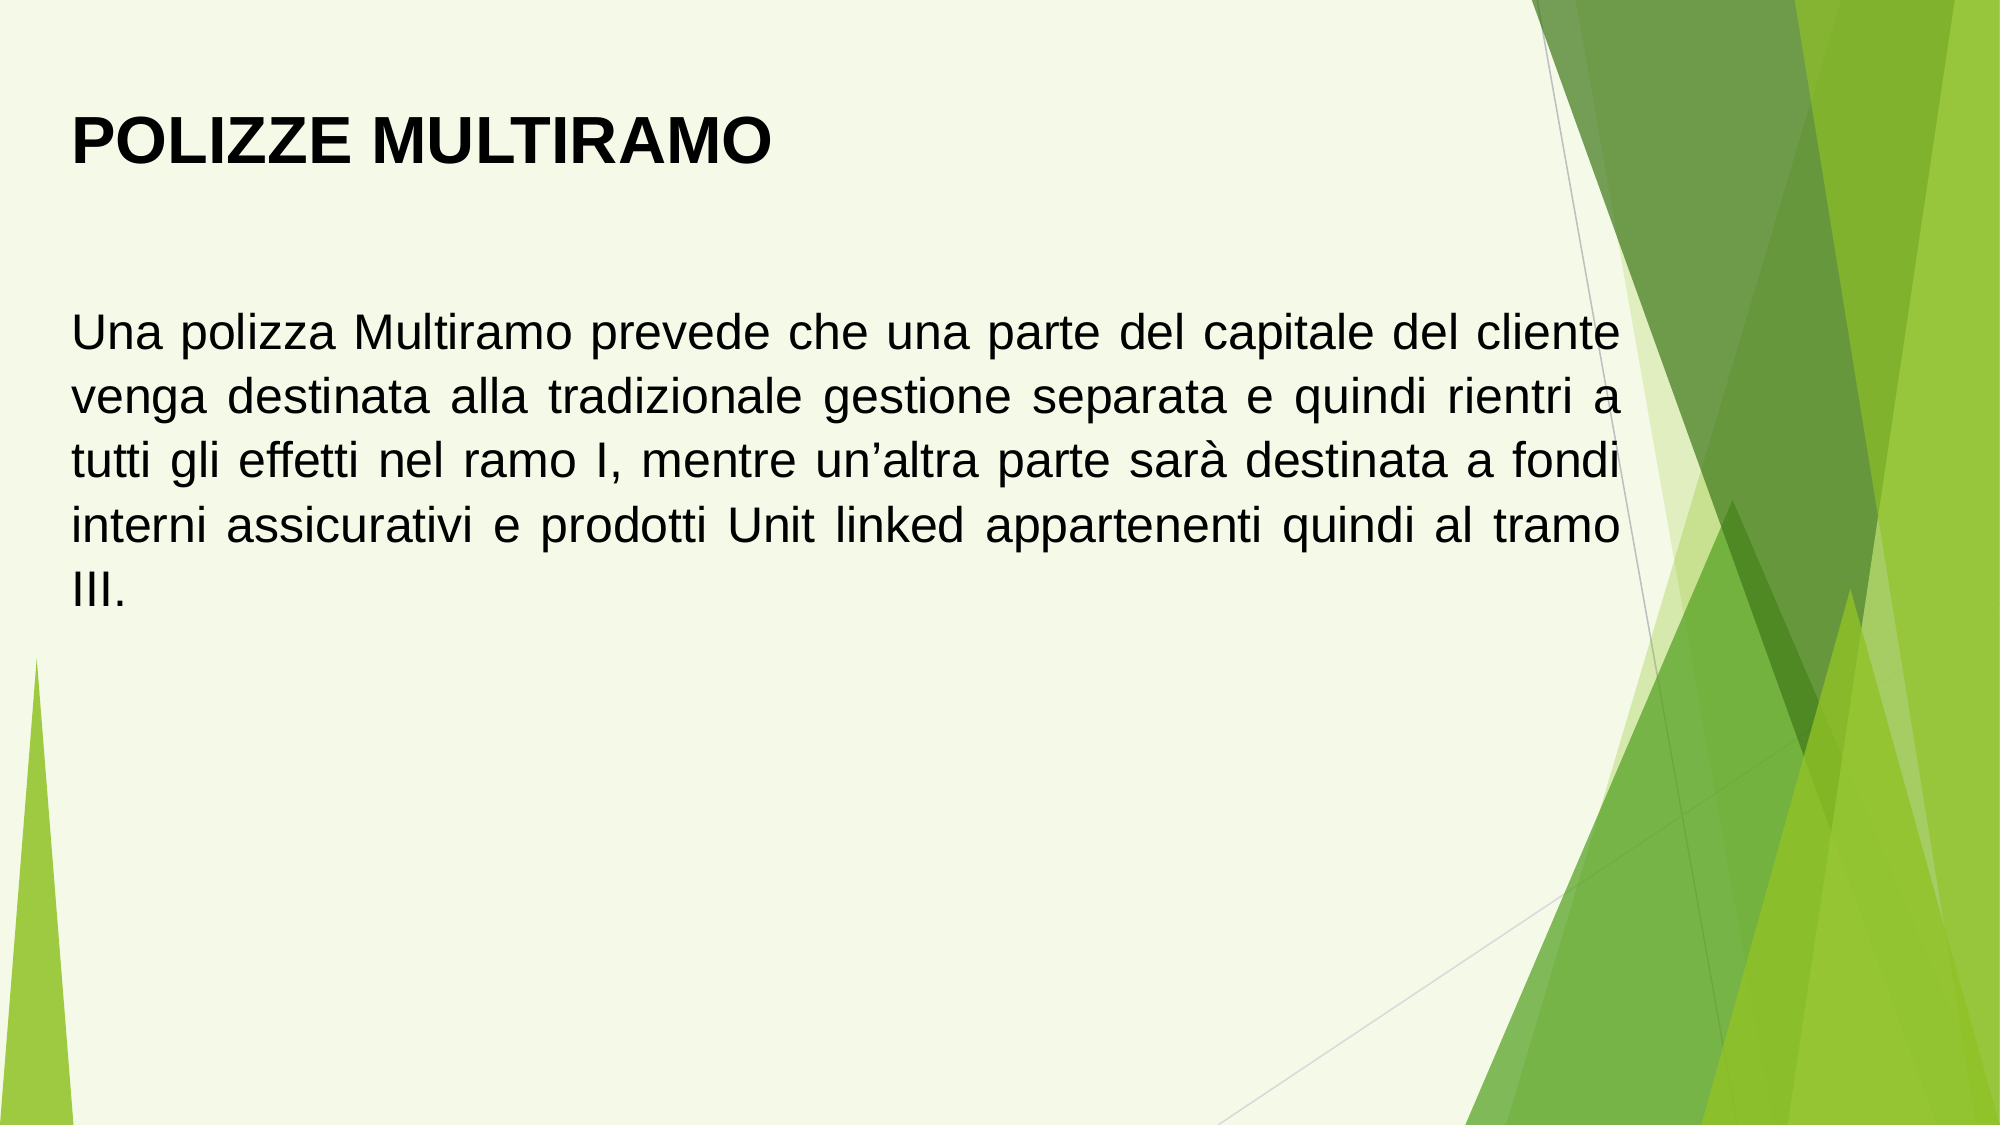

POLIZZE MULTIRAMO
Una polizza Multiramo prevede che una parte del capitale del cliente venga destinata alla tradizionale gestione separata e quindi rientri a tutti gli effetti nel ramo I, mentre un’altra parte sarà destinata a fondi interni assicurativi e prodotti Unit linked appartenenti quindi al tramo III.